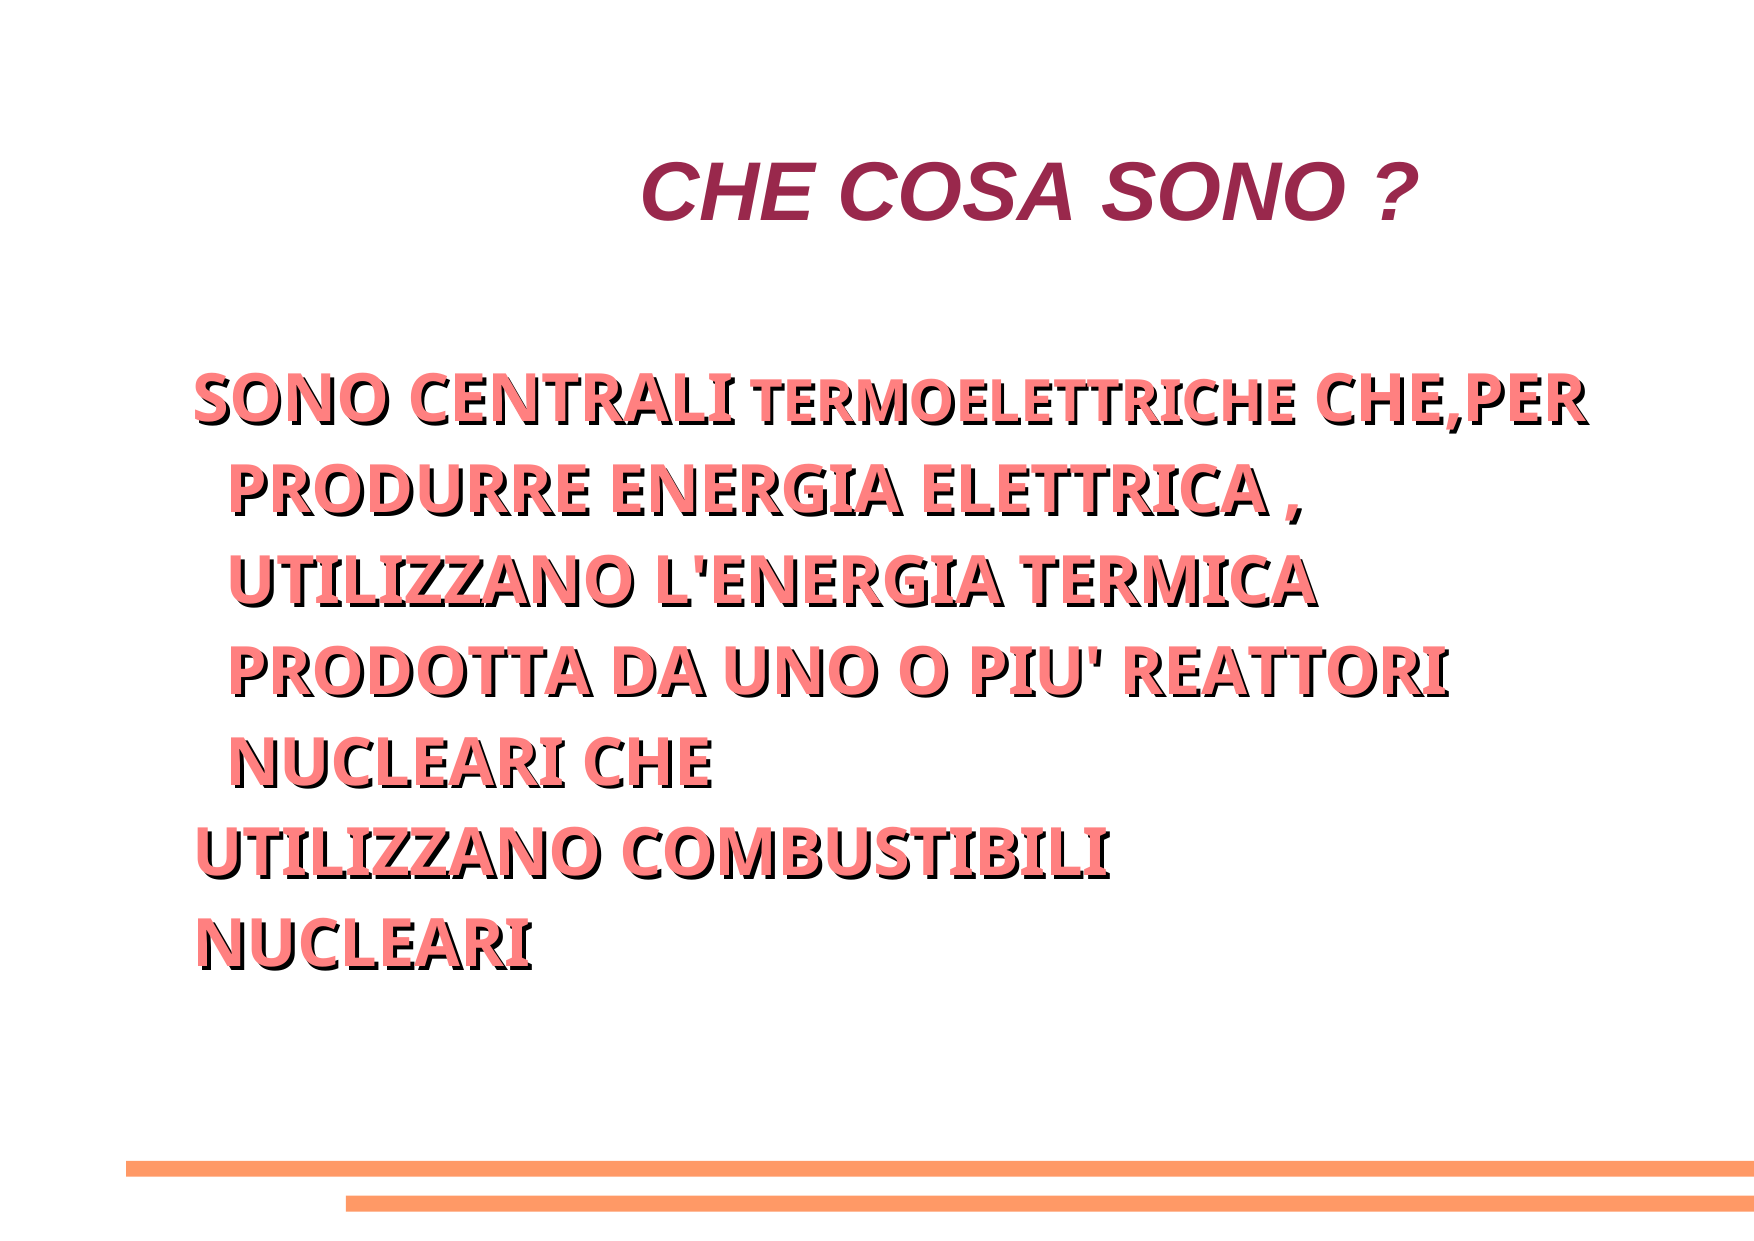

# CHE COSA SONO ?
SONO CENTRALI TERMOELETTRICHE CHE,PER PRODURRE ENERGIA ELETTRICA , UTILIZZANO L'ENERGIA TERMICA PRODOTTA DA UNO O PIU' REATTORI NUCLEARI CHE
UTILIZZANO COMBUSTIBILI
NUCLEARI